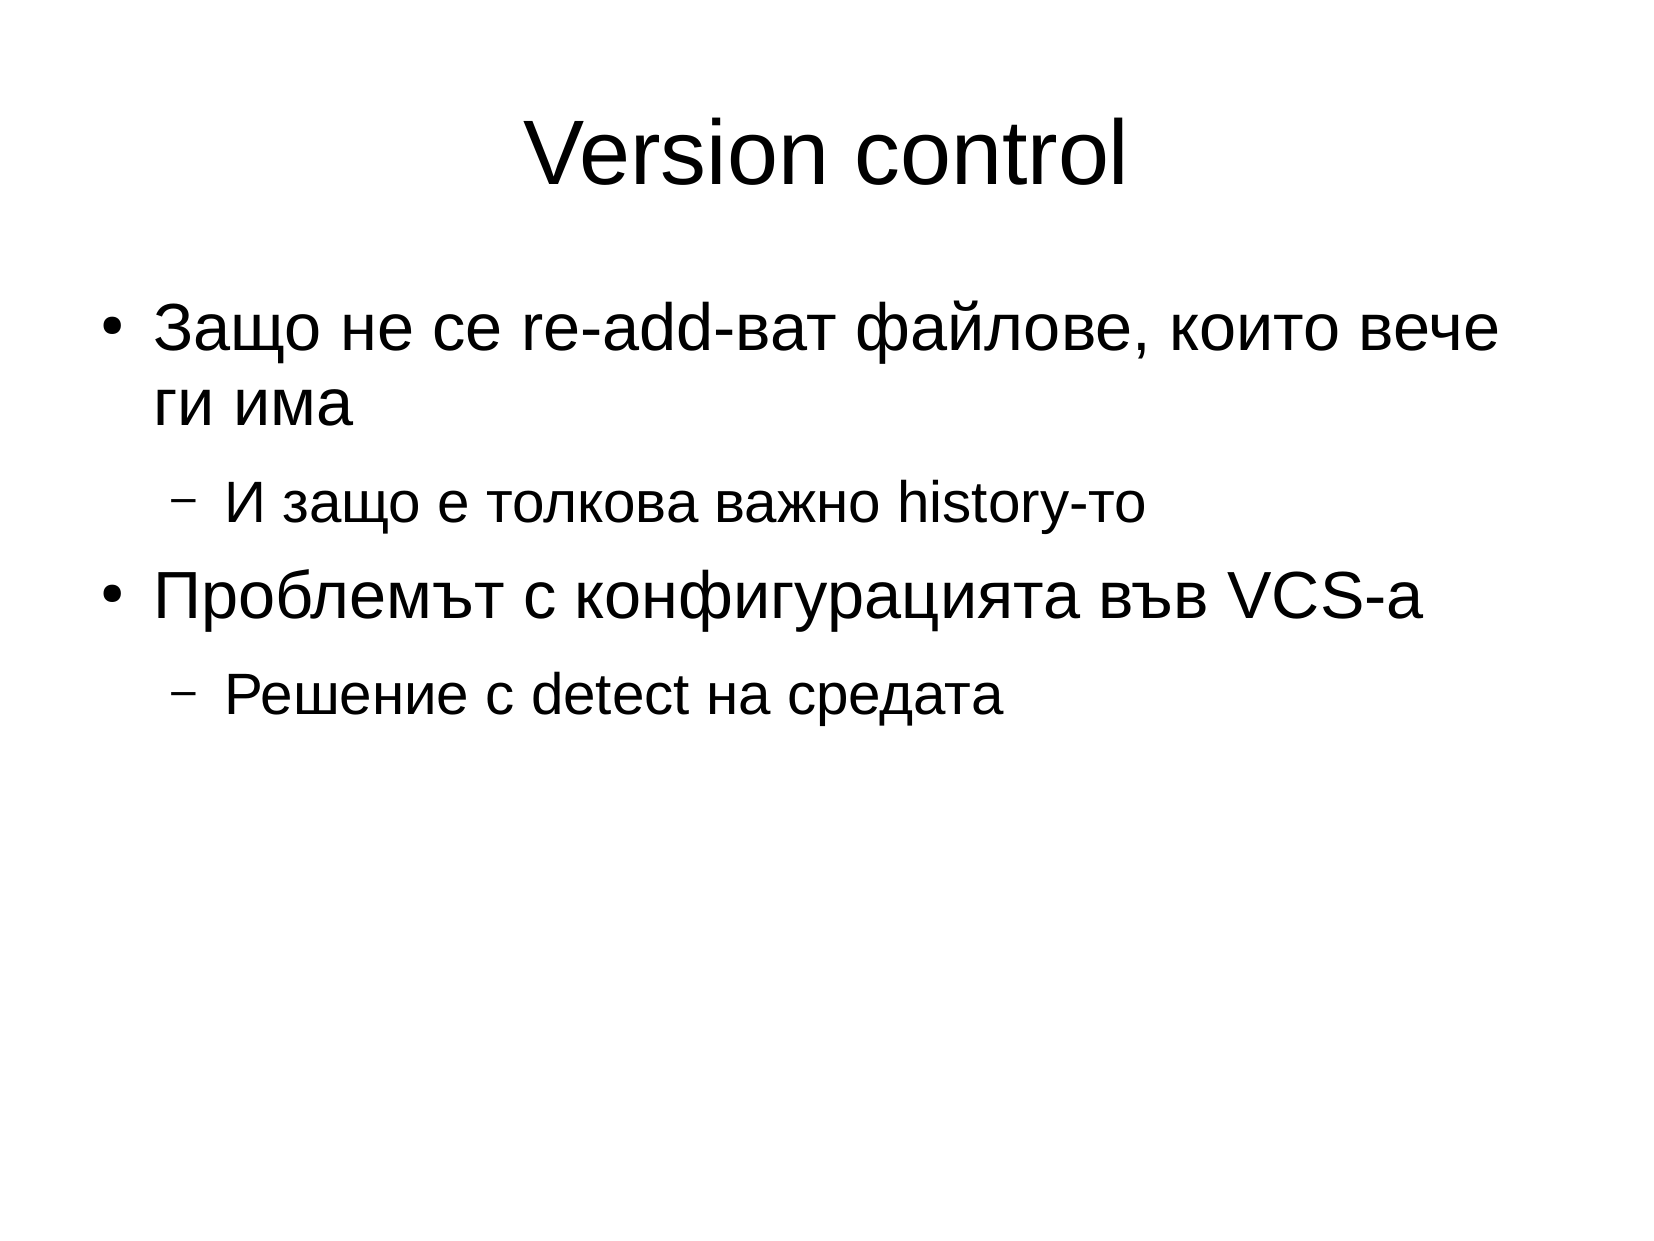

# Version control
Защо не се re-add-ват файлове, които вече ги има
И защо е толкова важно history-то
Проблемът с конфигурацията във VCS-а
Решение с detect на средата